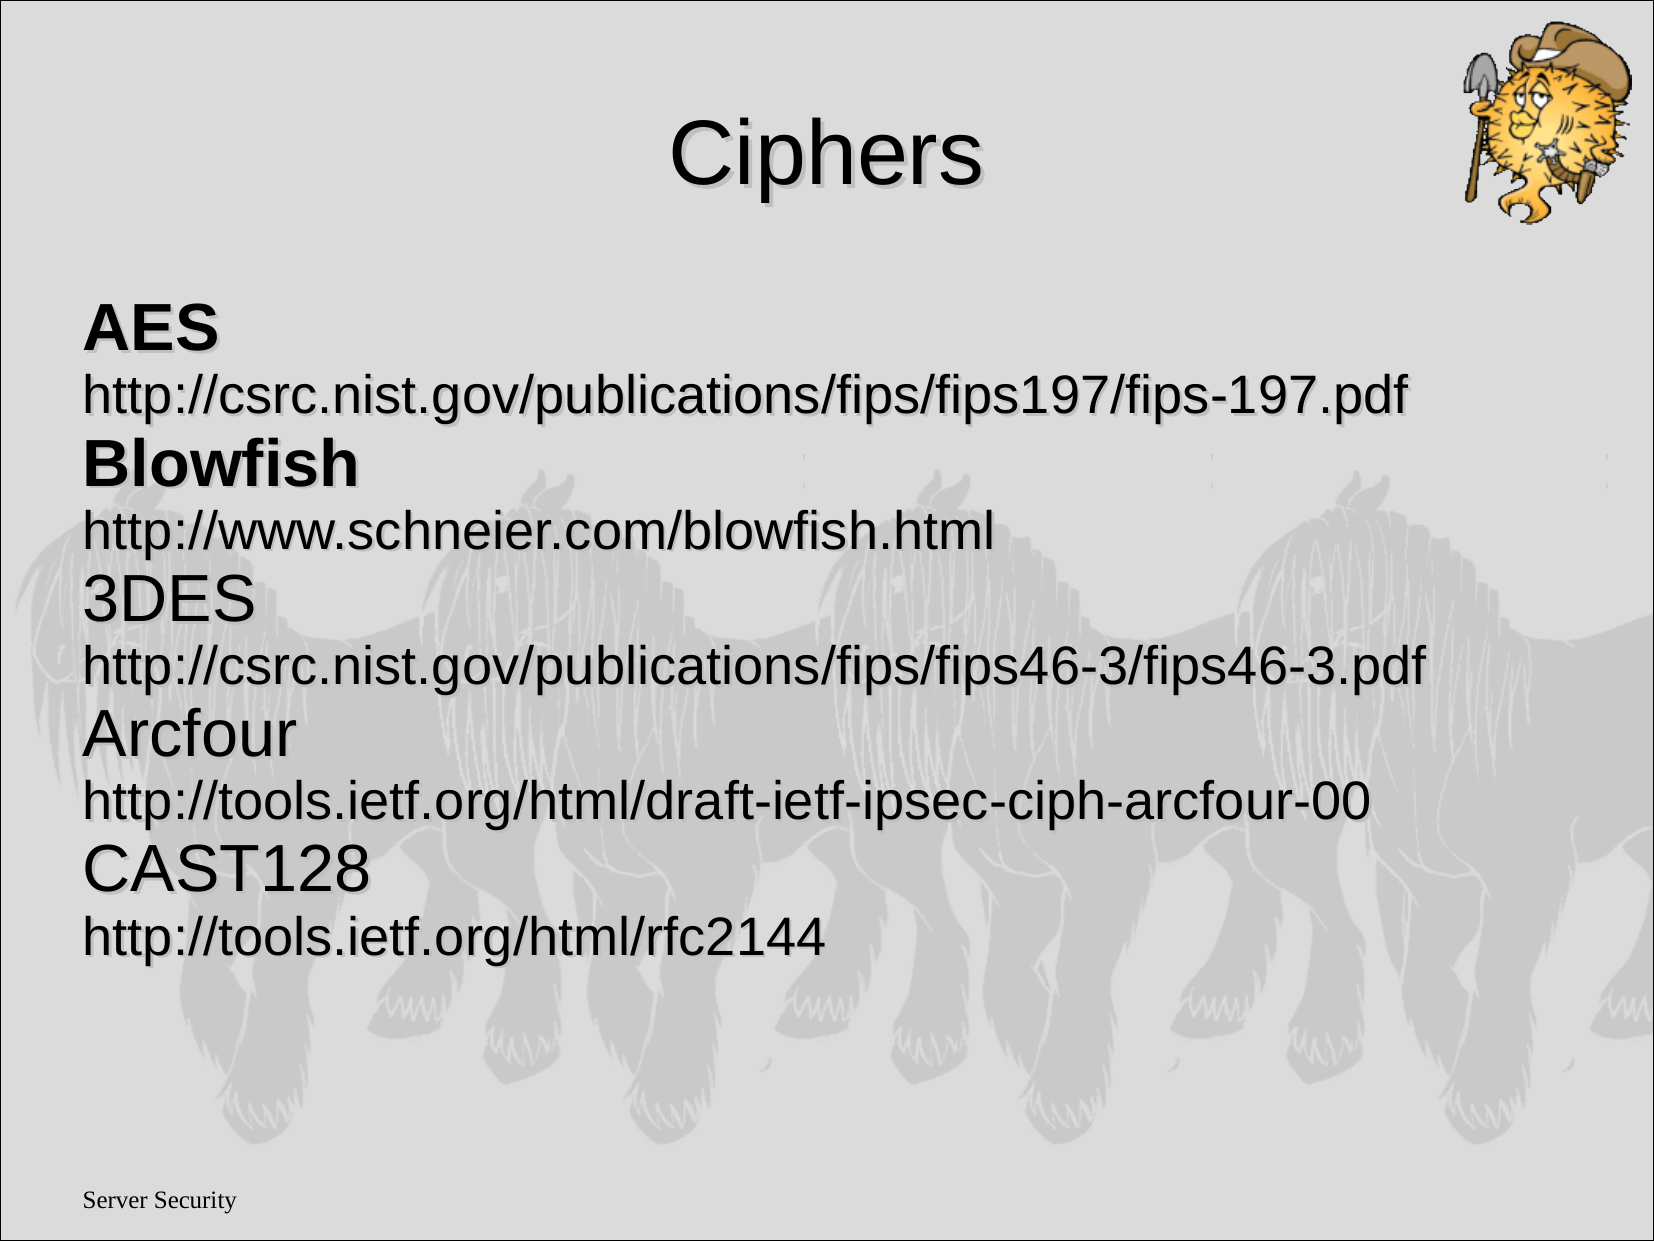

# Ciphers
AES
http://csrc.nist.gov/publications/fips/fips197/fips-197.pdf
Blowfish
http://www.schneier.com/blowfish.html
3DES
http://csrc.nist.gov/publications/fips/fips46-3/fips46-3.pdf
Arcfour
http://tools.ietf.org/html/draft-ietf-ipsec-ciph-arcfour-00
CAST128
http://tools.ietf.org/html/rfc2144